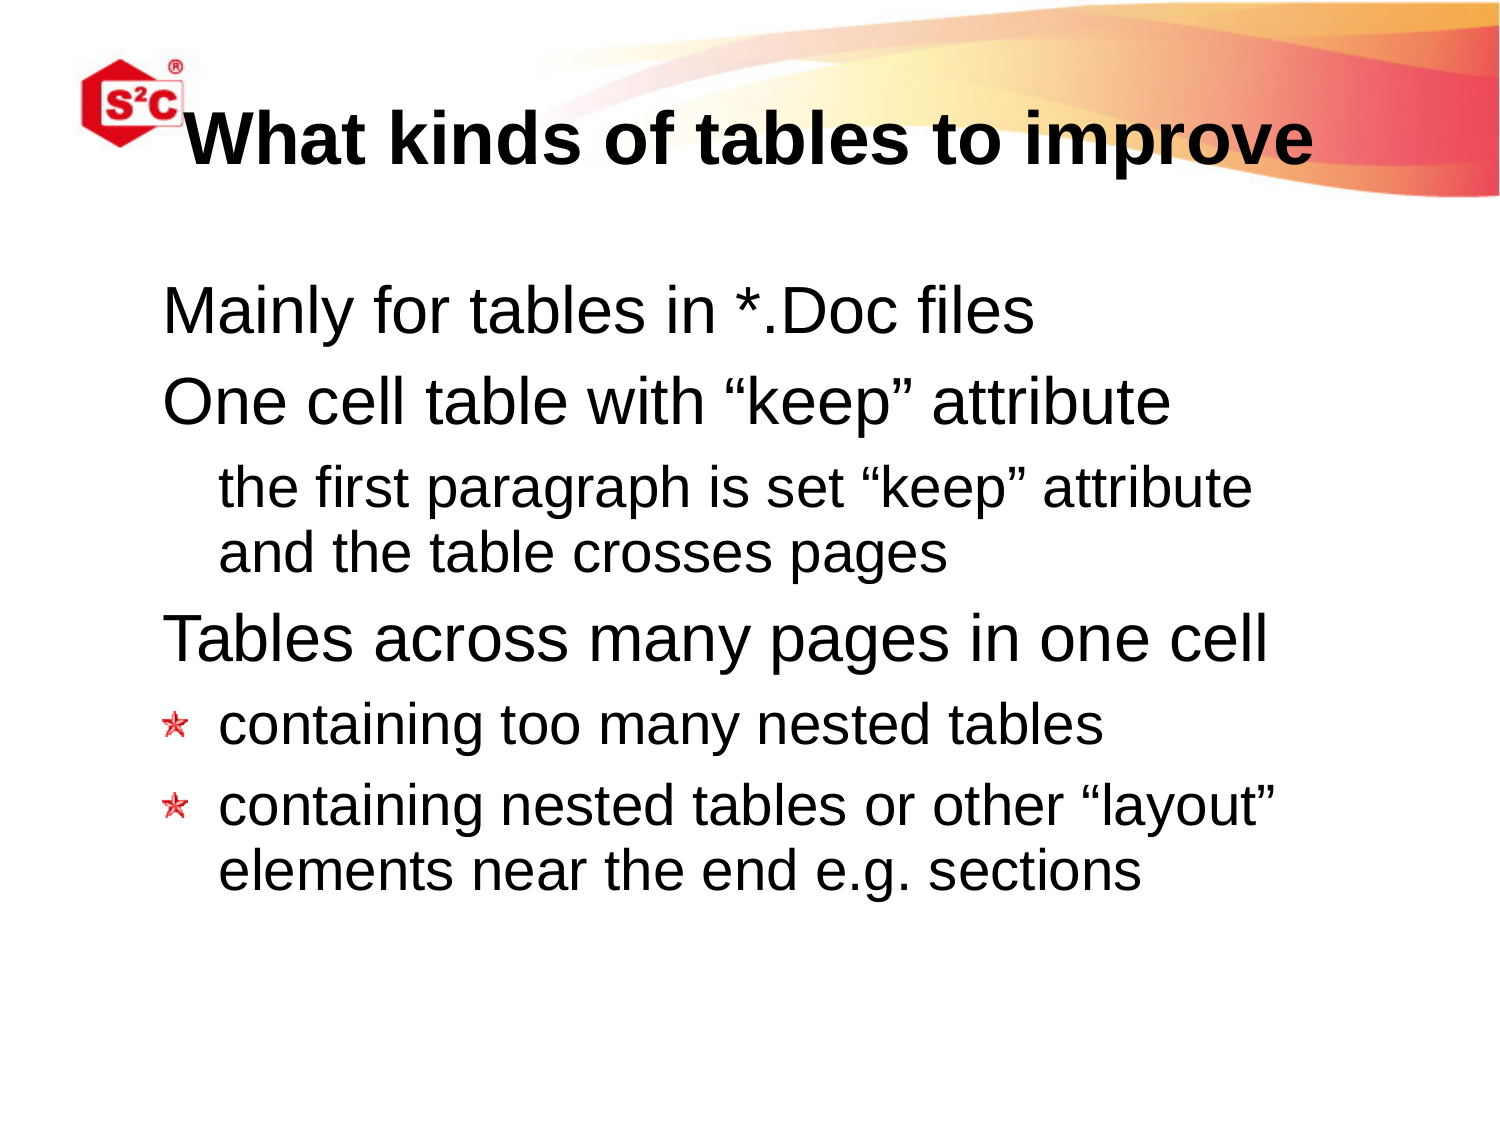

# What kinds of tables to improve
Mainly for tables in *.Doc files
One cell table with “keep” attribute
the first paragraph is set “keep” attribute and the table crosses pages
Tables across many pages in one cell
containing too many nested tables
containing nested tables or other “layout” elements near the end e.g. sections